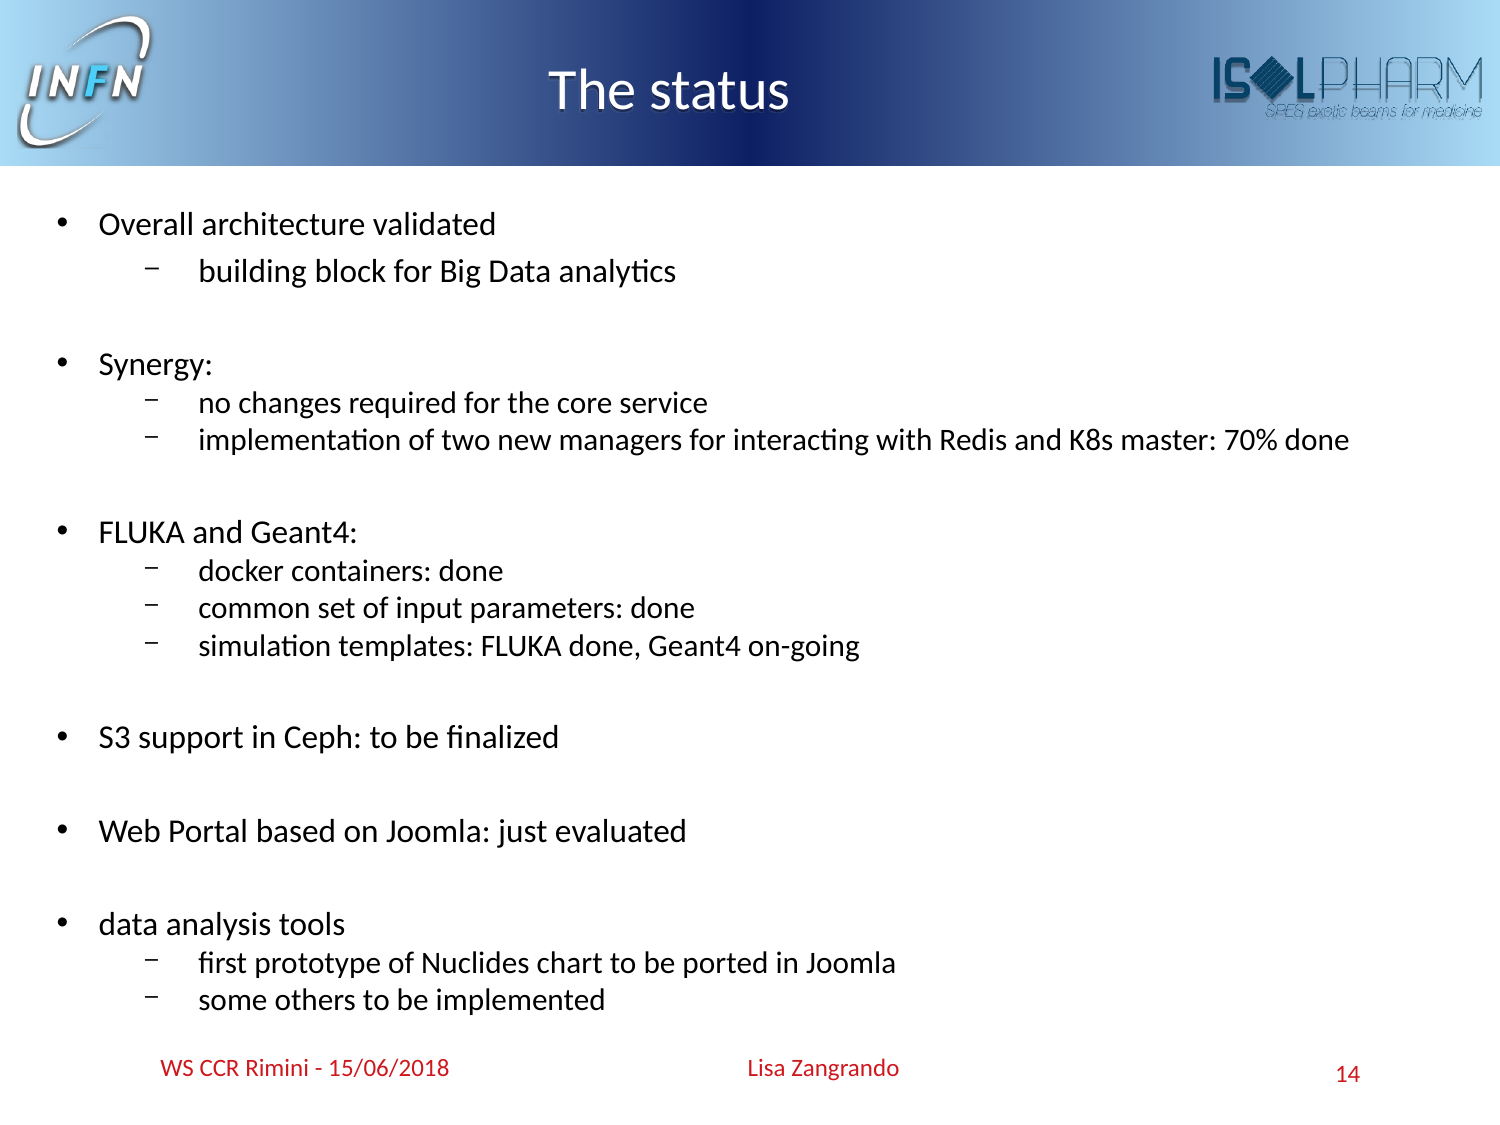

# The status
Overall architecture validated
building block for Big Data analytics
Synergy:
no changes required for the core service
implementation of two new managers for interacting with Redis and K8s master: 70% done
FLUKA and Geant4:
docker containers: done
common set of input parameters: done
simulation templates: FLUKA done, Geant4 on-going
S3 support in Ceph: to be finalized
Web Portal based on Joomla: just evaluated
data analysis tools
first prototype of Nuclides chart to be ported in Joomla
some others to be implemented
14